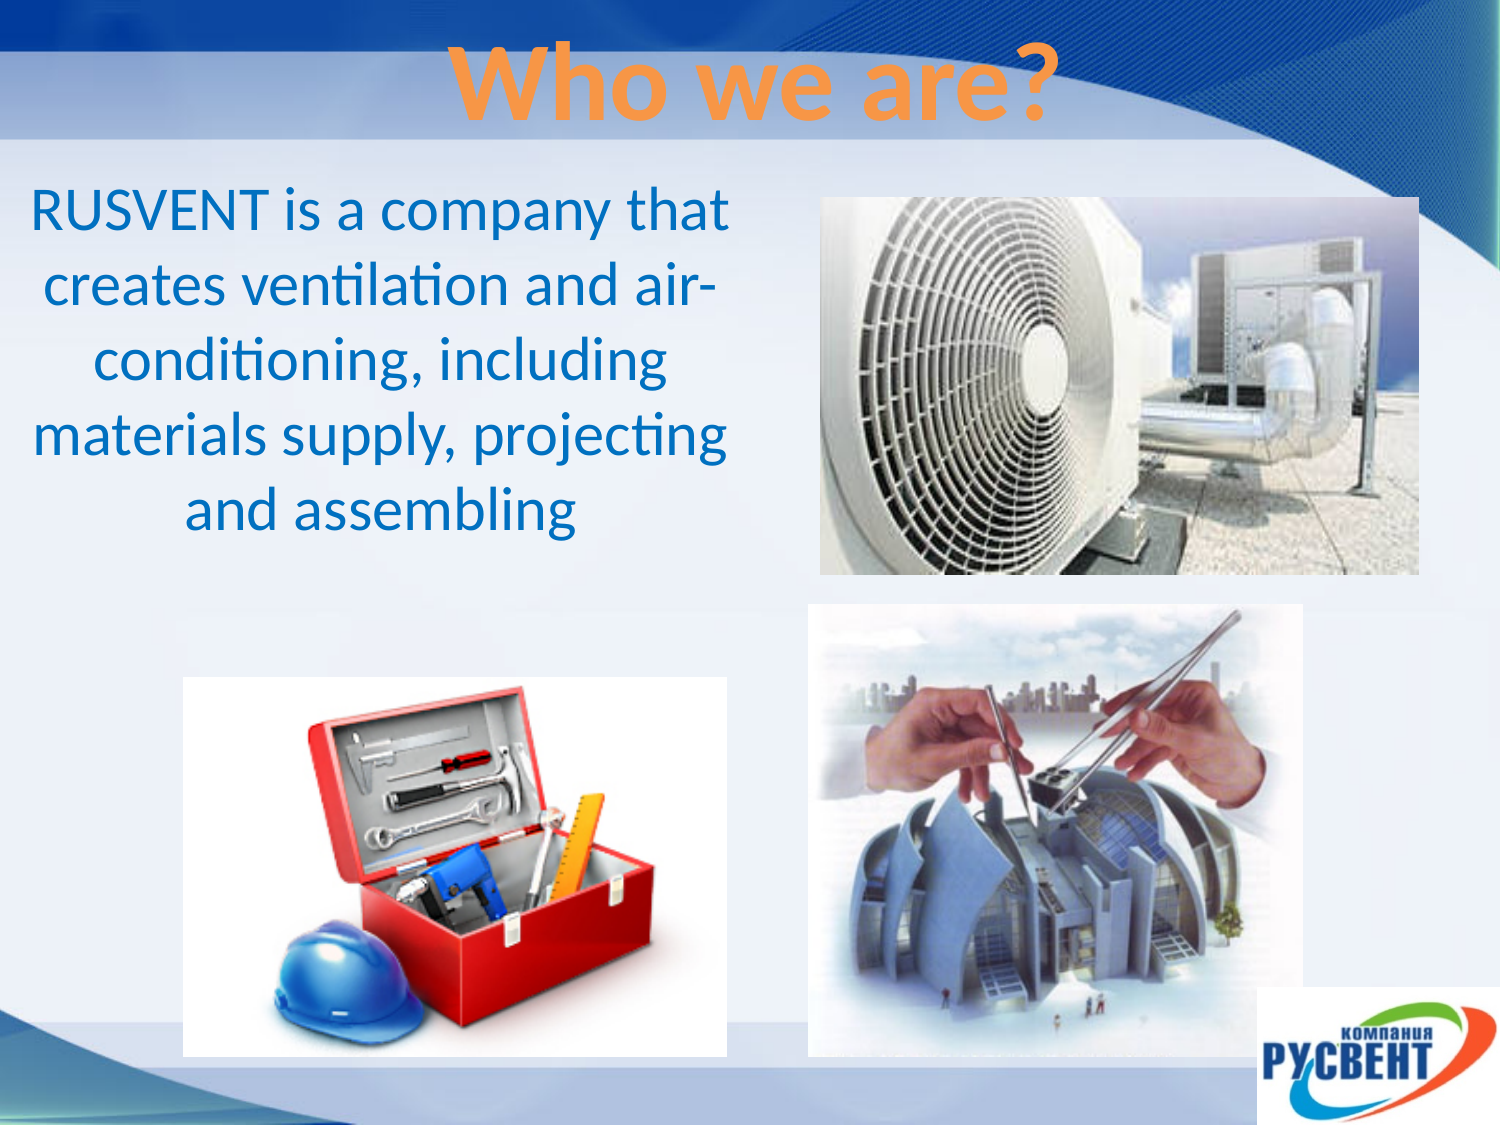

# Who we are?
RUSVENT is a company that creates ventilation and air-conditioning, including materials supply, projecting and assembling